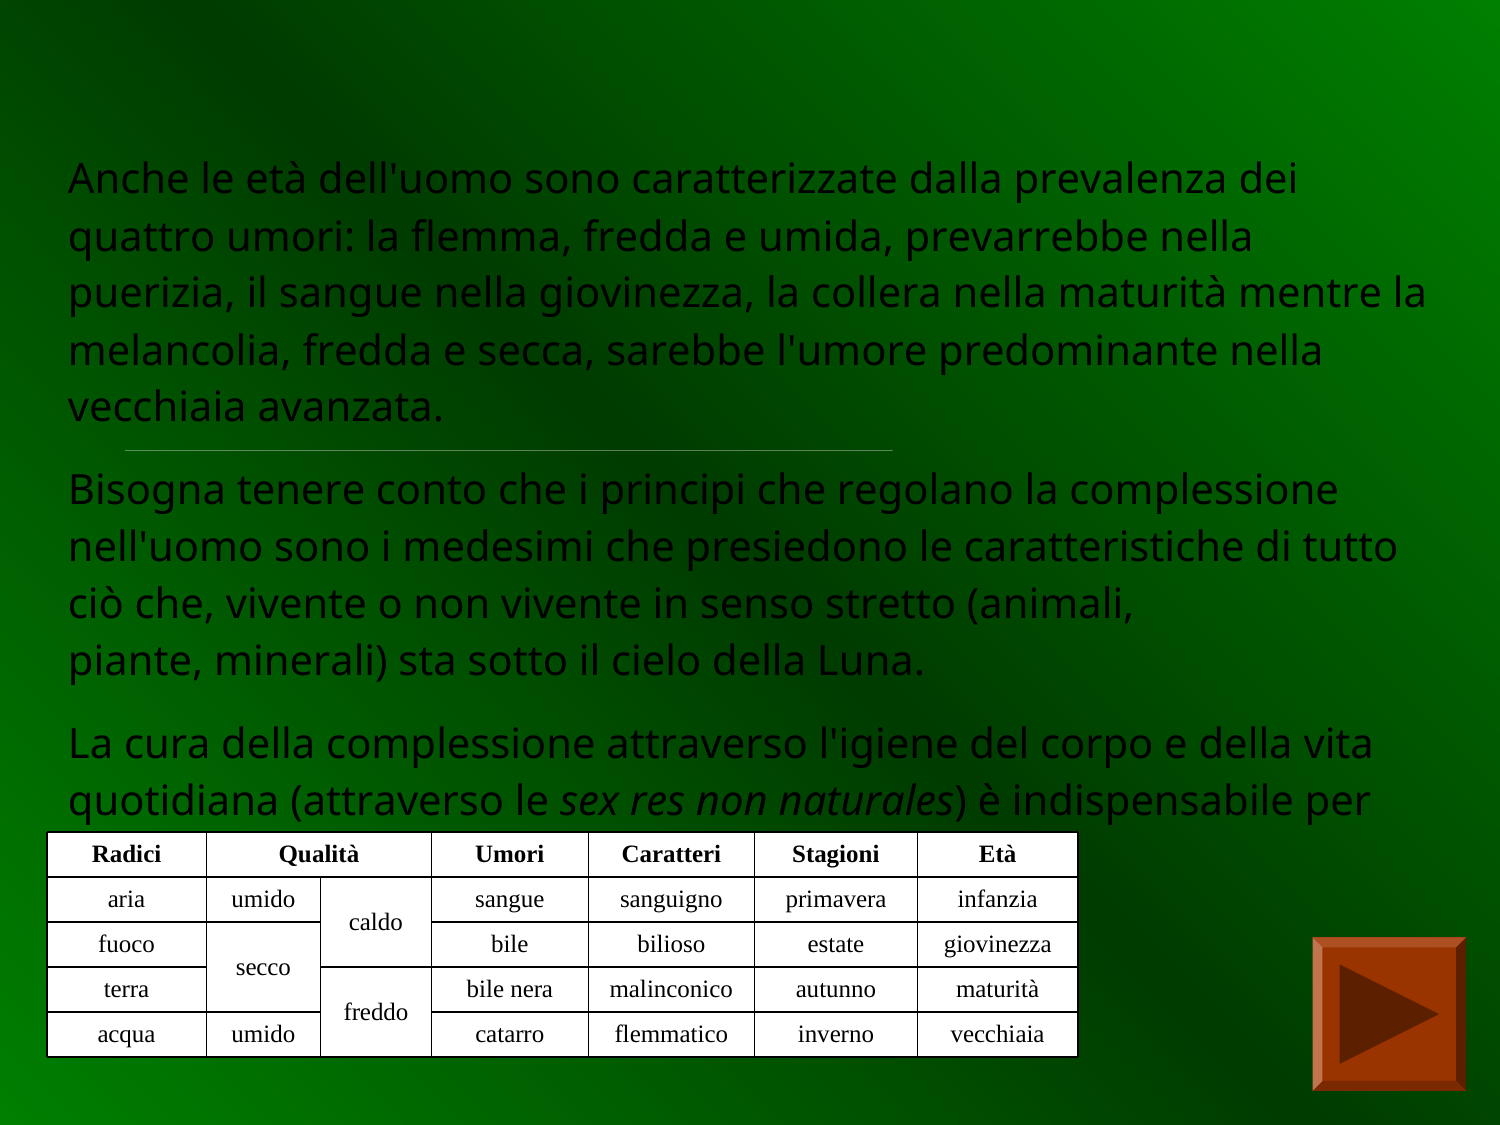

Anche le età dell'uomo sono caratterizzate dalla prevalenza dei quattro umori: la flemma, fredda e umida, prevarrebbe nella puerizia, il sangue nella giovinezza, la collera nella maturità mentre la melancolia, fredda e secca, sarebbe l'umore predominante nella vecchiaia avanzata.
Bisogna tenere conto che i principi che regolano la complessione nell'uomo sono i medesimi che presiedono le caratteristiche di tutto ciò che, vivente o non vivente in senso stretto (animali, piante, minerali) sta sotto il cielo della Luna.
La cura della complessione attraverso l'igiene del corpo e della vita quotidiana (attraverso le sex res non naturales) è indispensabile per il mantenimento della buona salute.
Radici
Qualità
Umori
Caratteri
Stagioni
Età
aria
umido
caldo
sangue
sanguigno
primavera
infanzia
fuoco
secco
bile
bilioso
estate
giovinezza
terra
freddo
bile nera
malinconico
autunno
maturità
acqua
umido
catarro
flemmatico
inverno
vecchiaia